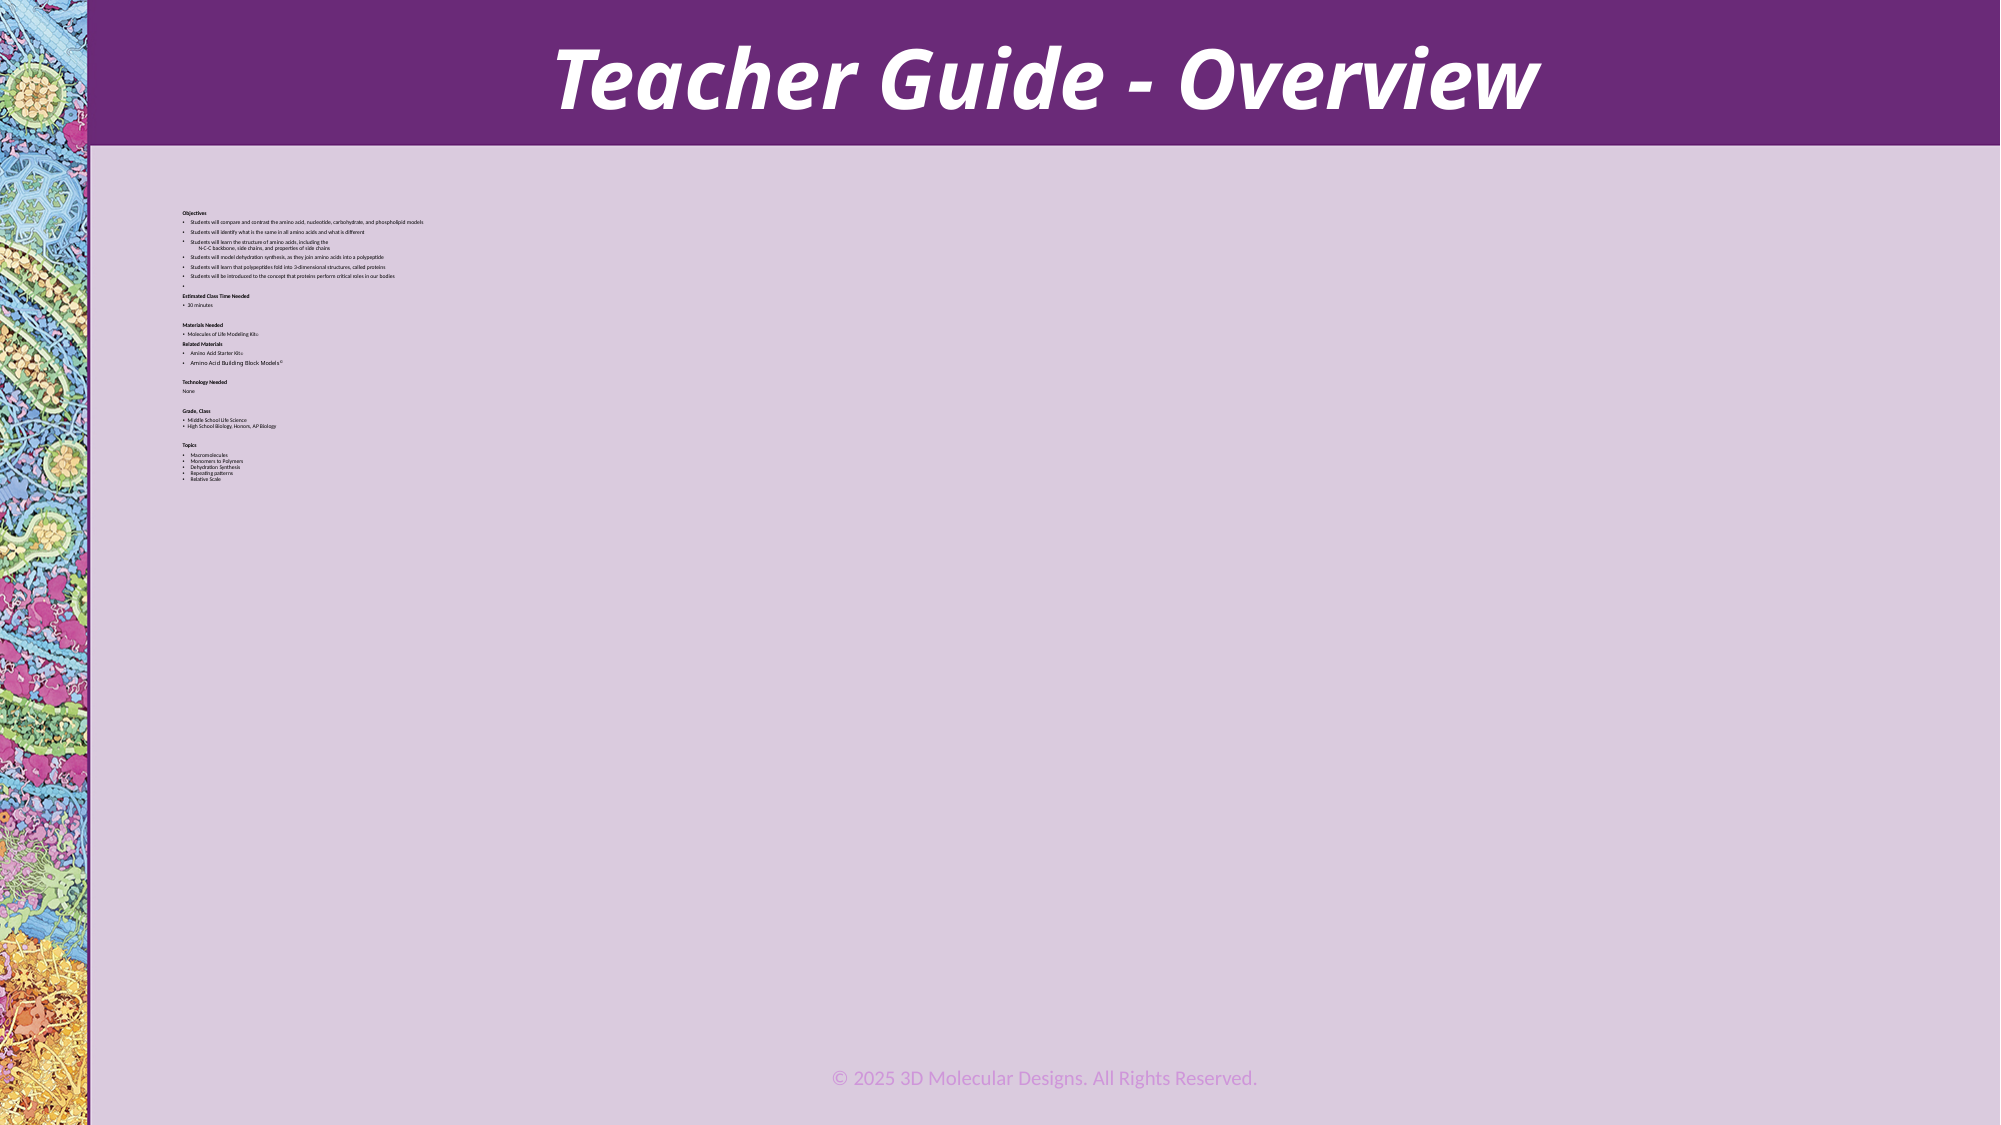

# Teacher Guide - Overview
Objectives
Students will compare and contrast the amino acid, nucleotide, carbohydrate, and phospholipid models
Students will identify what is the same in all amino acids and what is different
Students will learn the structure of amino acids, including the
N-C-C backbone, side chains, and properties of side chains
Students will model dehydration synthesis, as they join amino acids into a polypeptide
Students will learn that polypeptides fold into 3-dimensional structures, called proteins
Students will be introduced to the concept that proteins perform critical roles in our bodies
Estimated Class Time Needed
30 minutes
Materials Needed
Molecules of Life Modeling Kit©
Related Materials
Amino Acid Starter Kit©
Amino Acid Building Block Models©
Technology Needed
None
Grade, Class
Middle School Life Science
High School Biology, Honors, AP Biology
Topics
Macromolecules
Monomers to Polymers
Dehydration Synthesis
Repeating patterns
Relative Scale